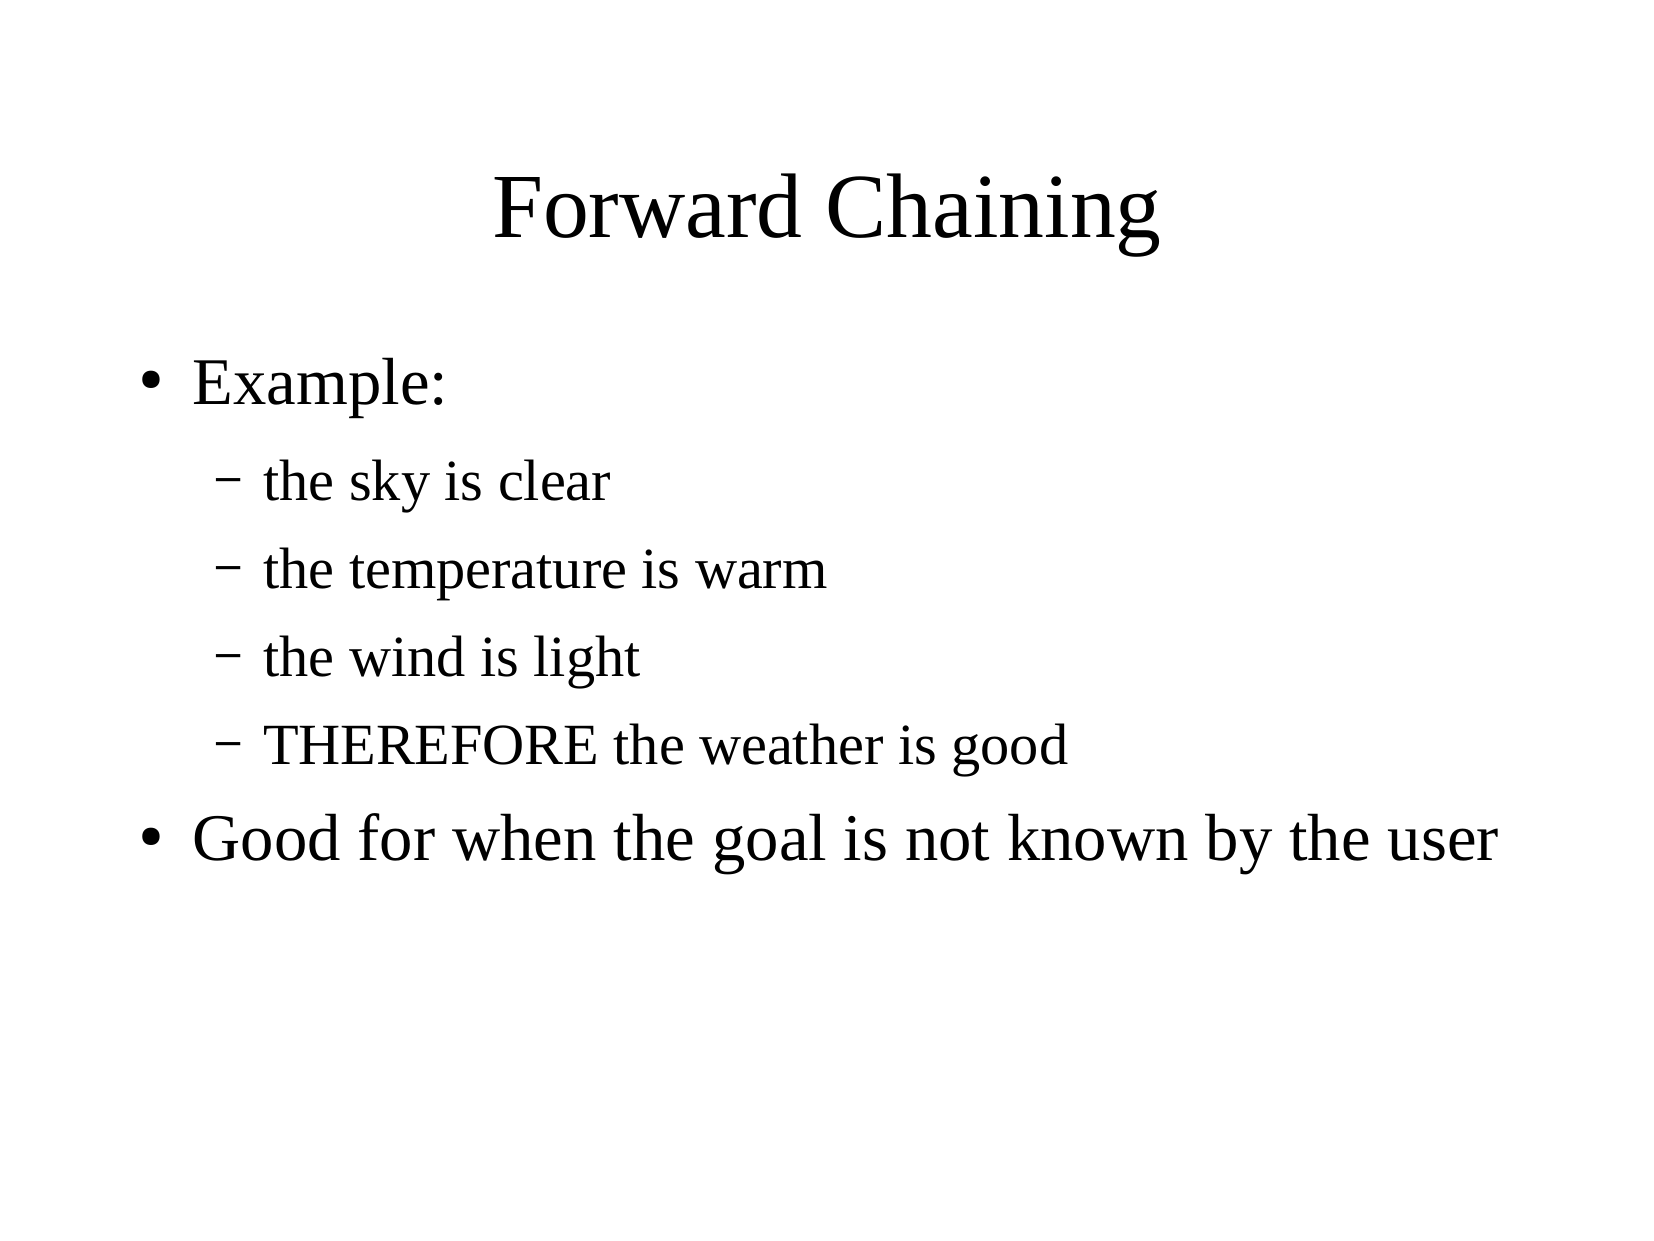

# Forward Chaining
Example:
the sky is clear
the temperature is warm
the wind is light
THEREFORE the weather is good
Good for when the goal is not known by the user